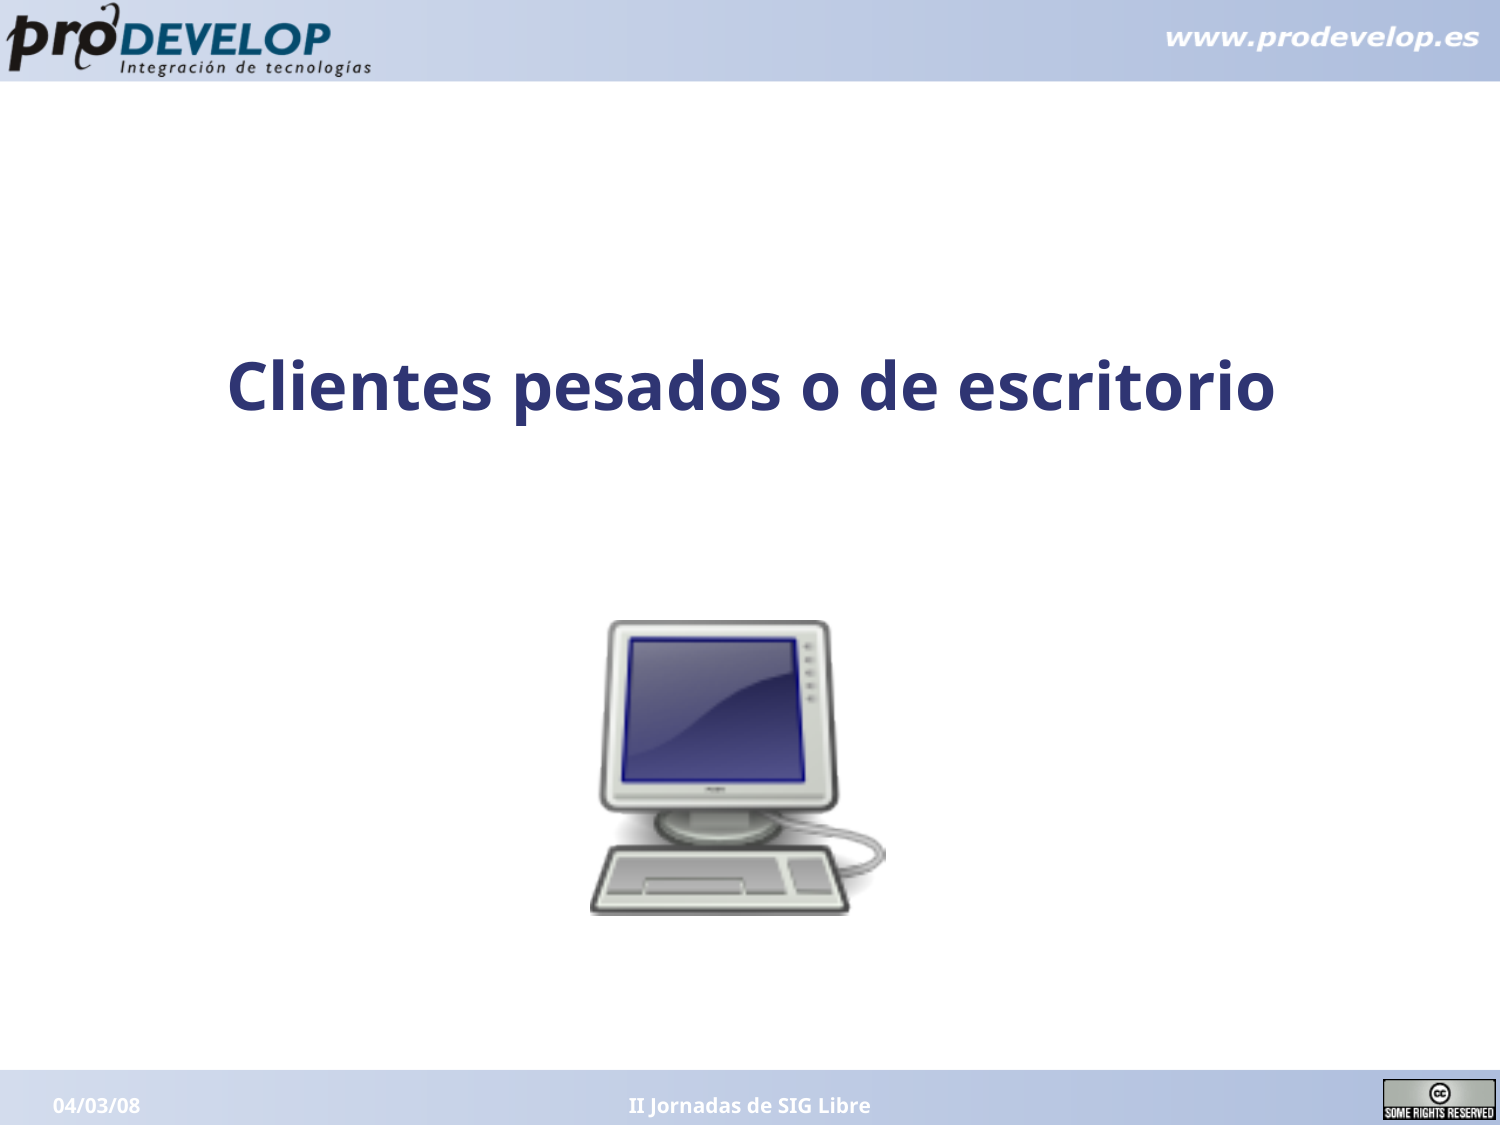

# Clientes pesados o de escritorio
25/10/2006
24
Plan Difusión Interna gvSIG v. 2.0